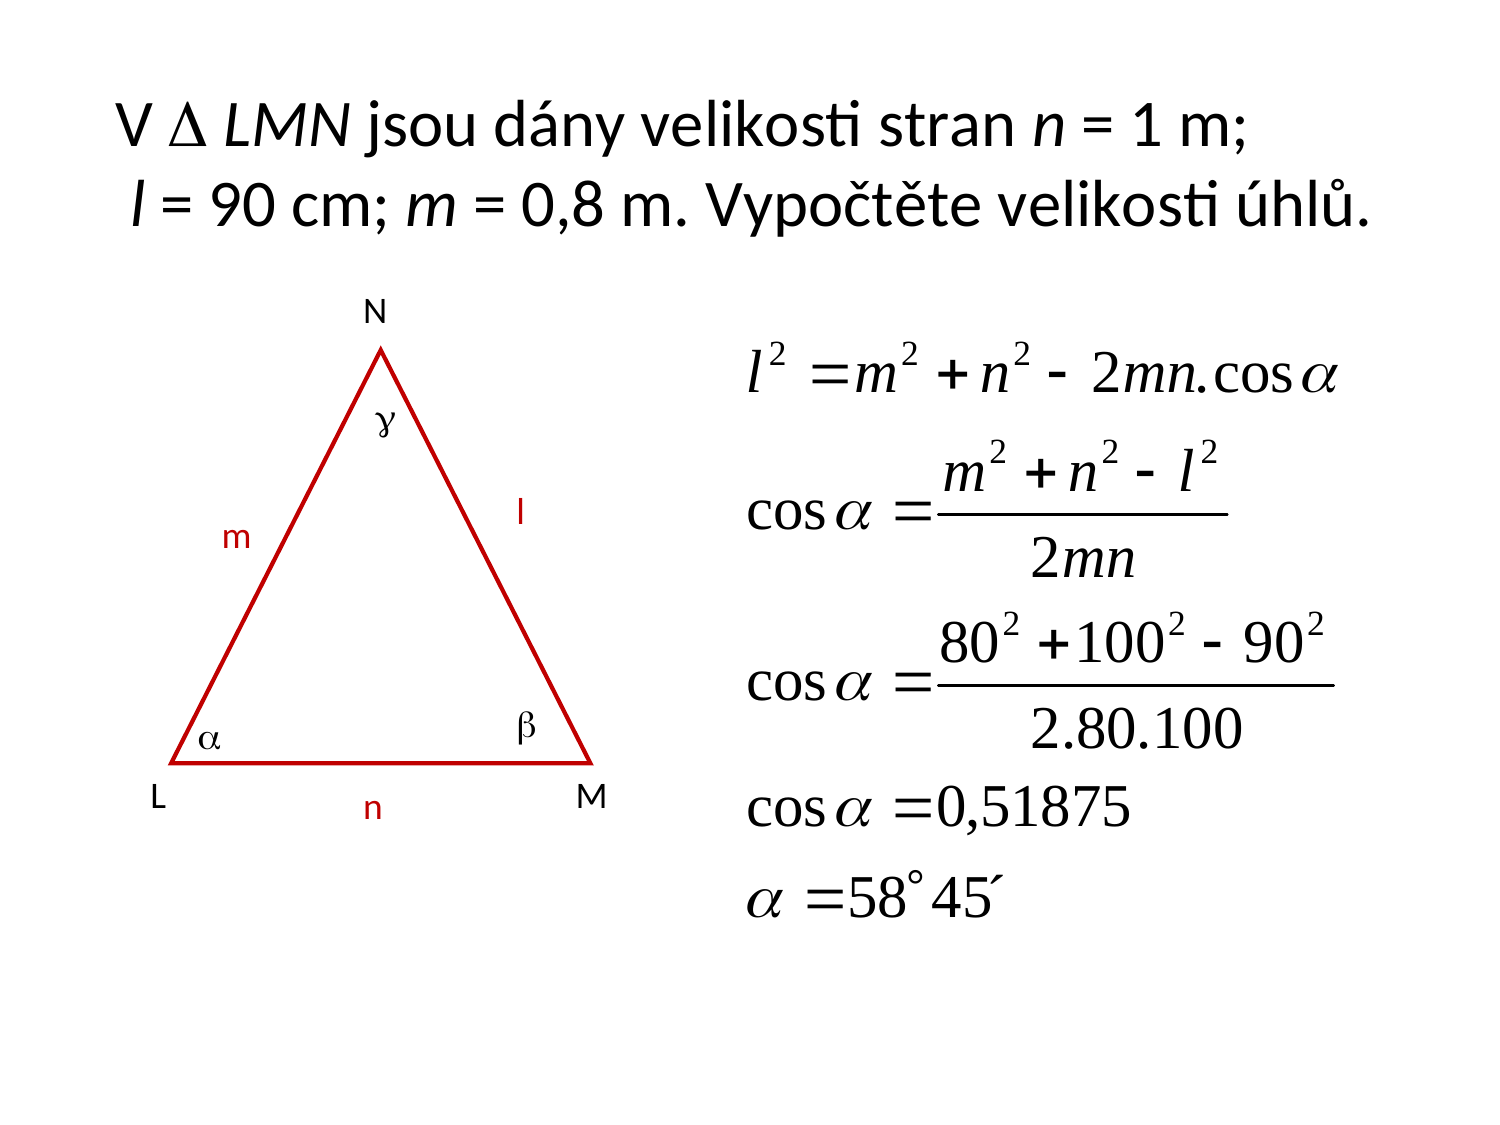

# V  LMN jsou dány velikosti stran n = 1 m; l = 90 cm; m = 0,8 m. Vypočtěte velikosti úhlů.
N

l
m


L
M
n